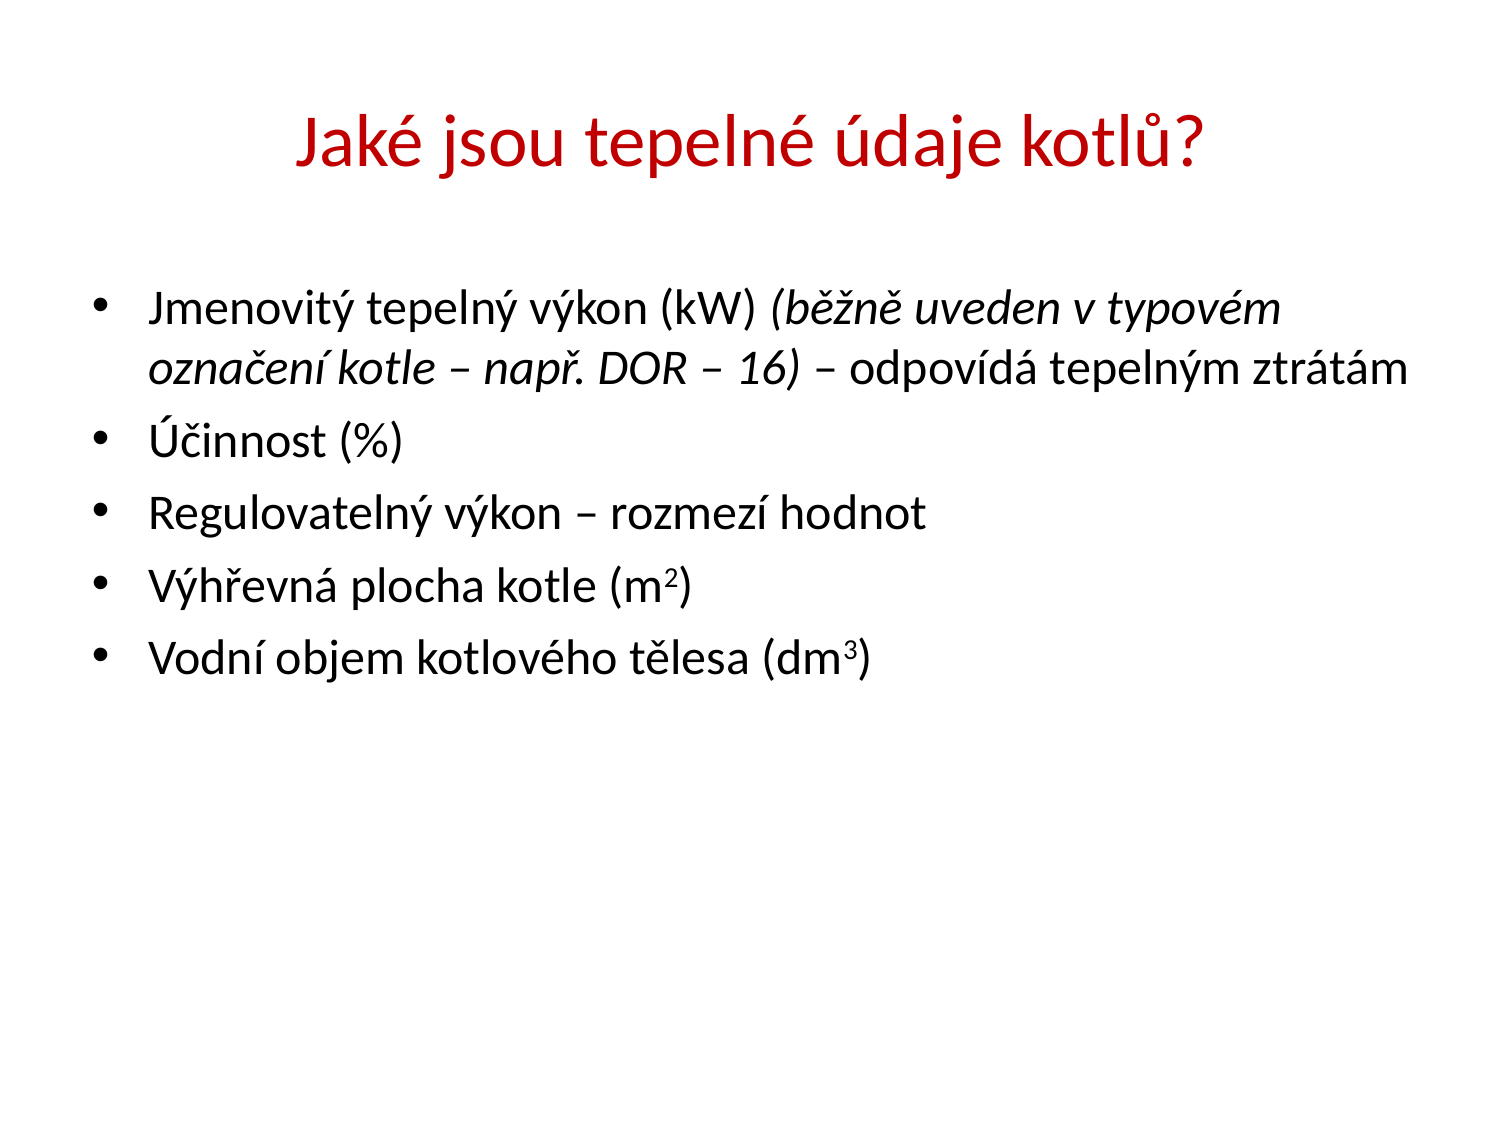

# Jaké jsou tepelné údaje kotlů?
Jmenovitý tepelný výkon (kW) (běžně uveden v typovém označení kotle – např. DOR – 16) – odpovídá tepelným ztrátám
Účinnost (%)
Regulovatelný výkon – rozmezí hodnot
Výhřevná plocha kotle (m2)
Vodní objem kotlového tělesa (dm3)